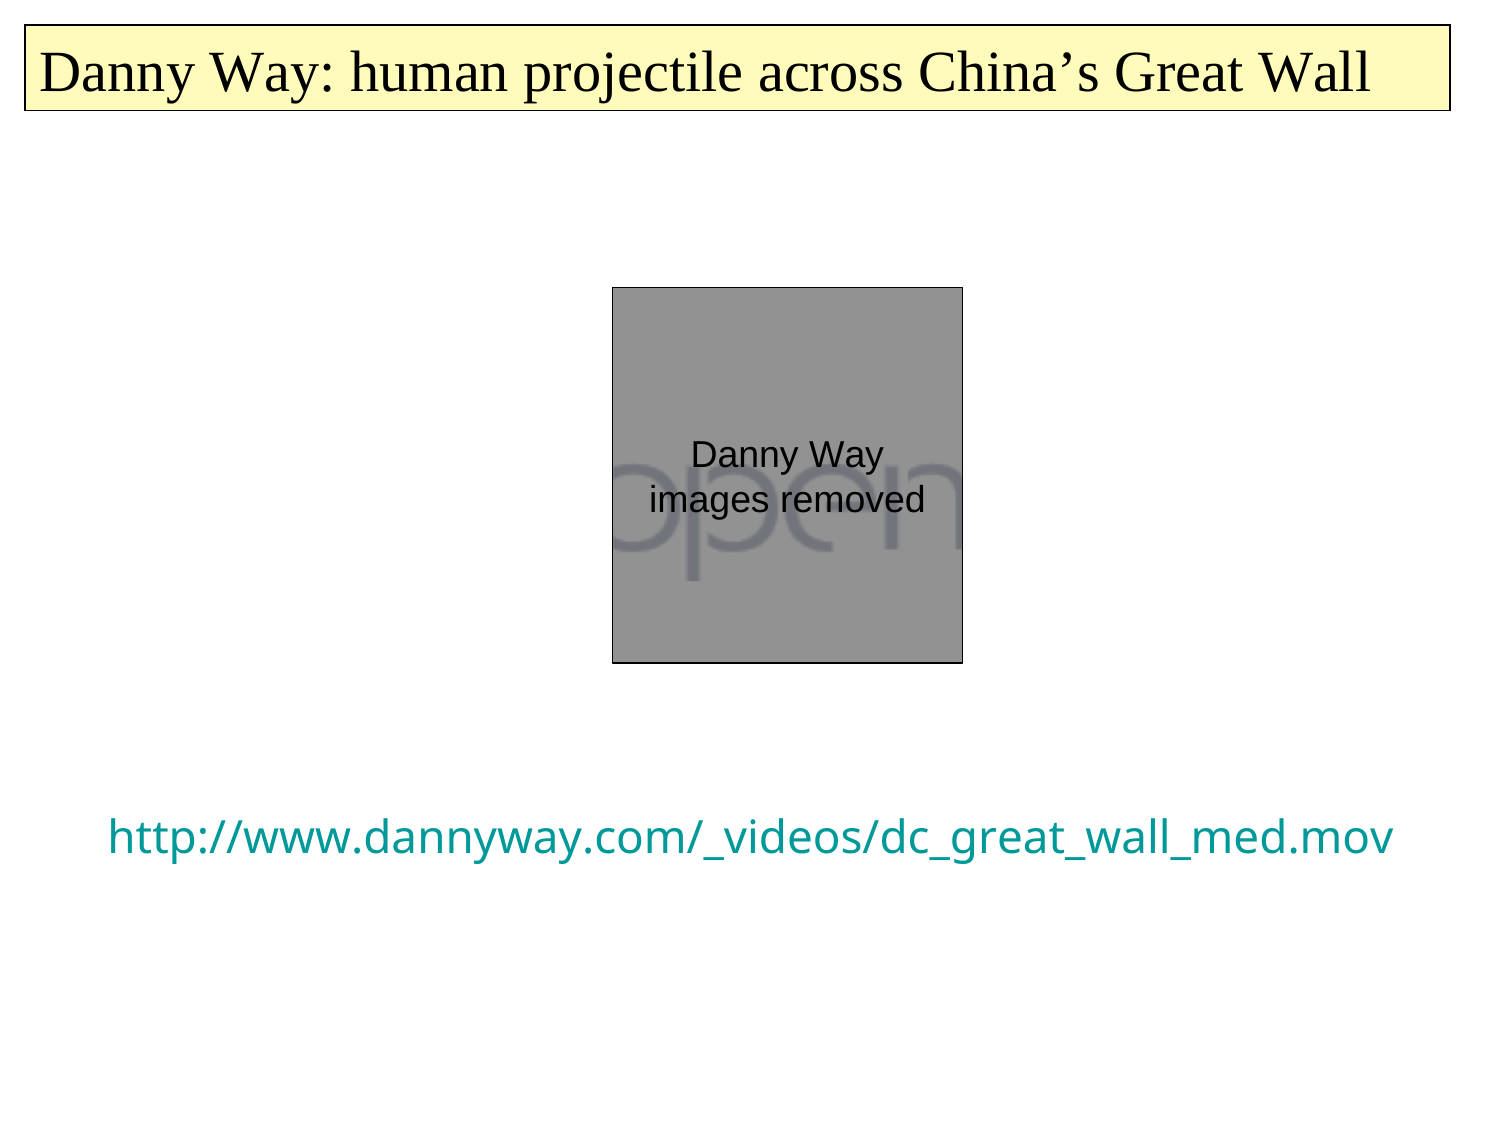

Danny Way: human projectile across China’s Great Wall
Danny Way images removed
http://www.dannyway.com/_videos/dc_great_wall_med.mov